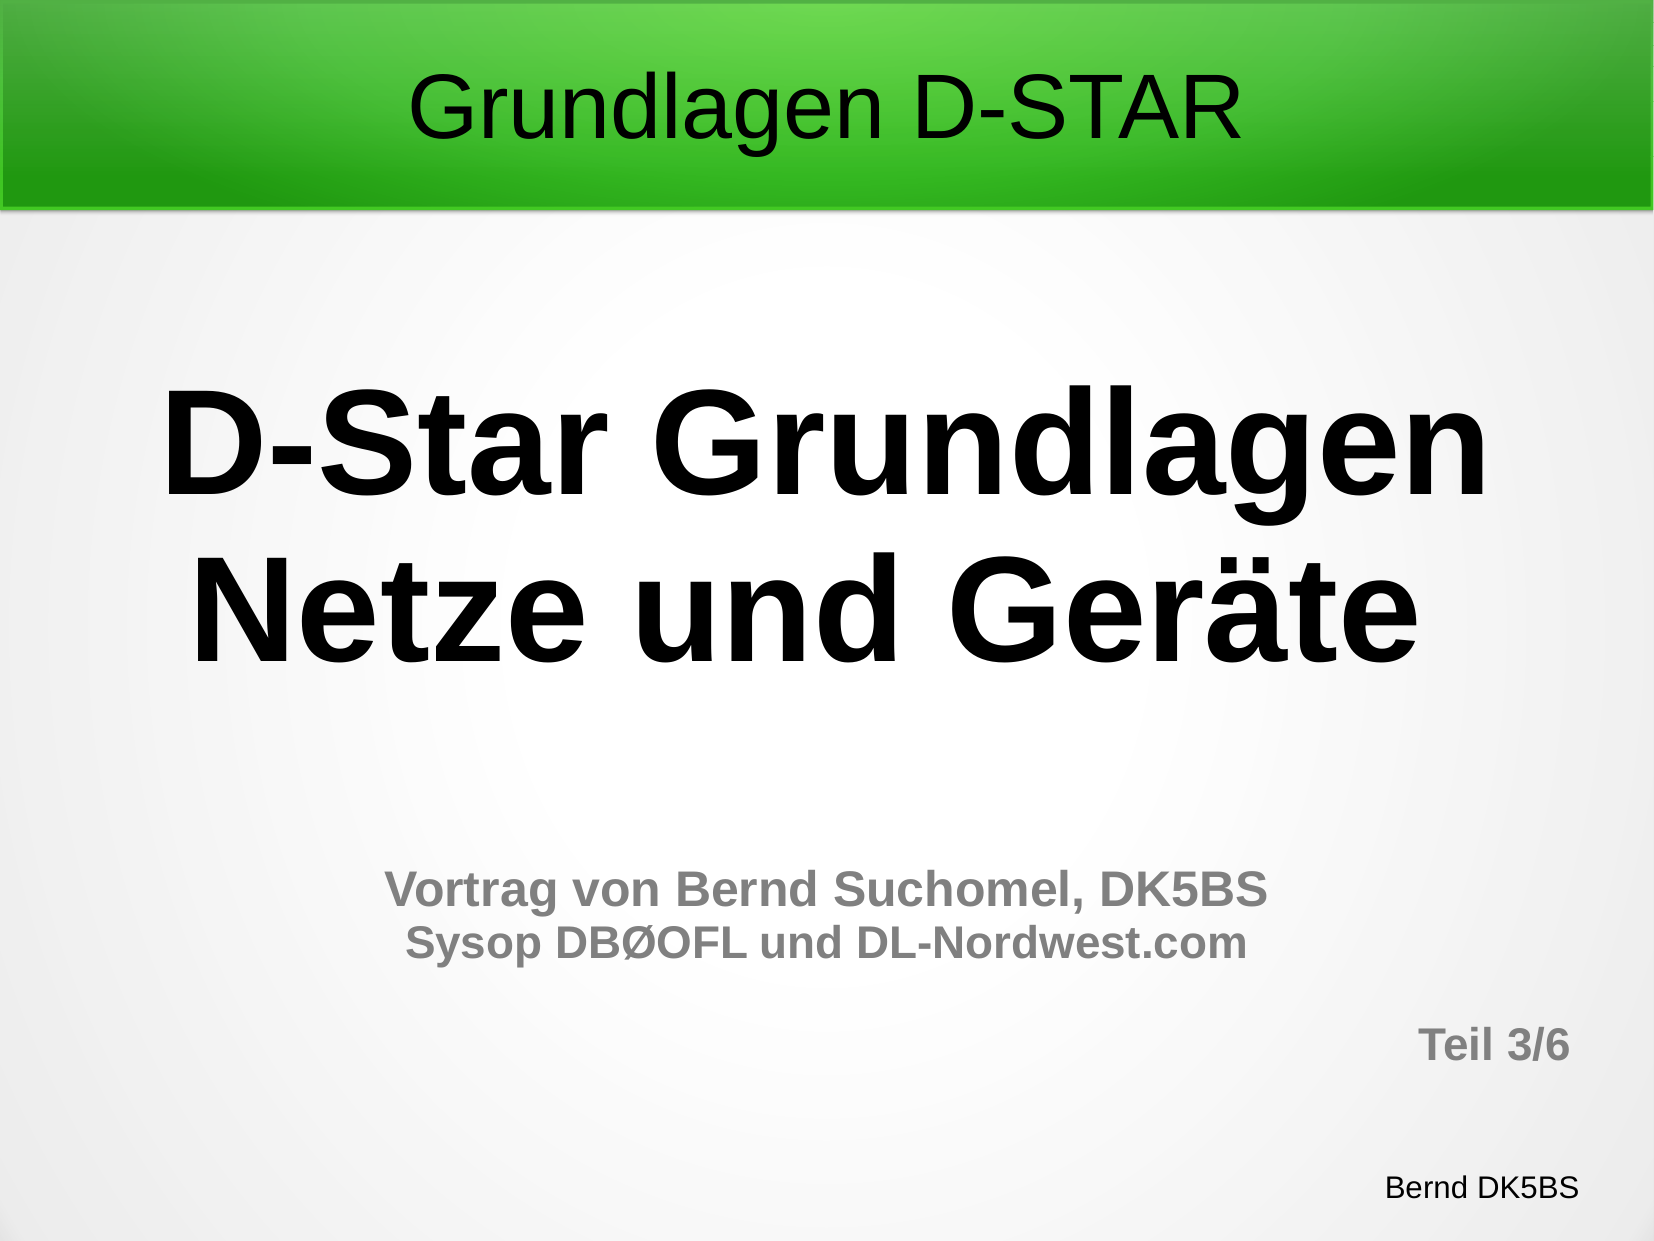

Grundlagen D-STAR
# D-Star Grundlagen Netze und Geräte
Vortrag von Bernd Suchomel, DK5BS
Sysop DBØOFL und DL-Nordwest.com
Teil 3/6
Bernd DK5BS